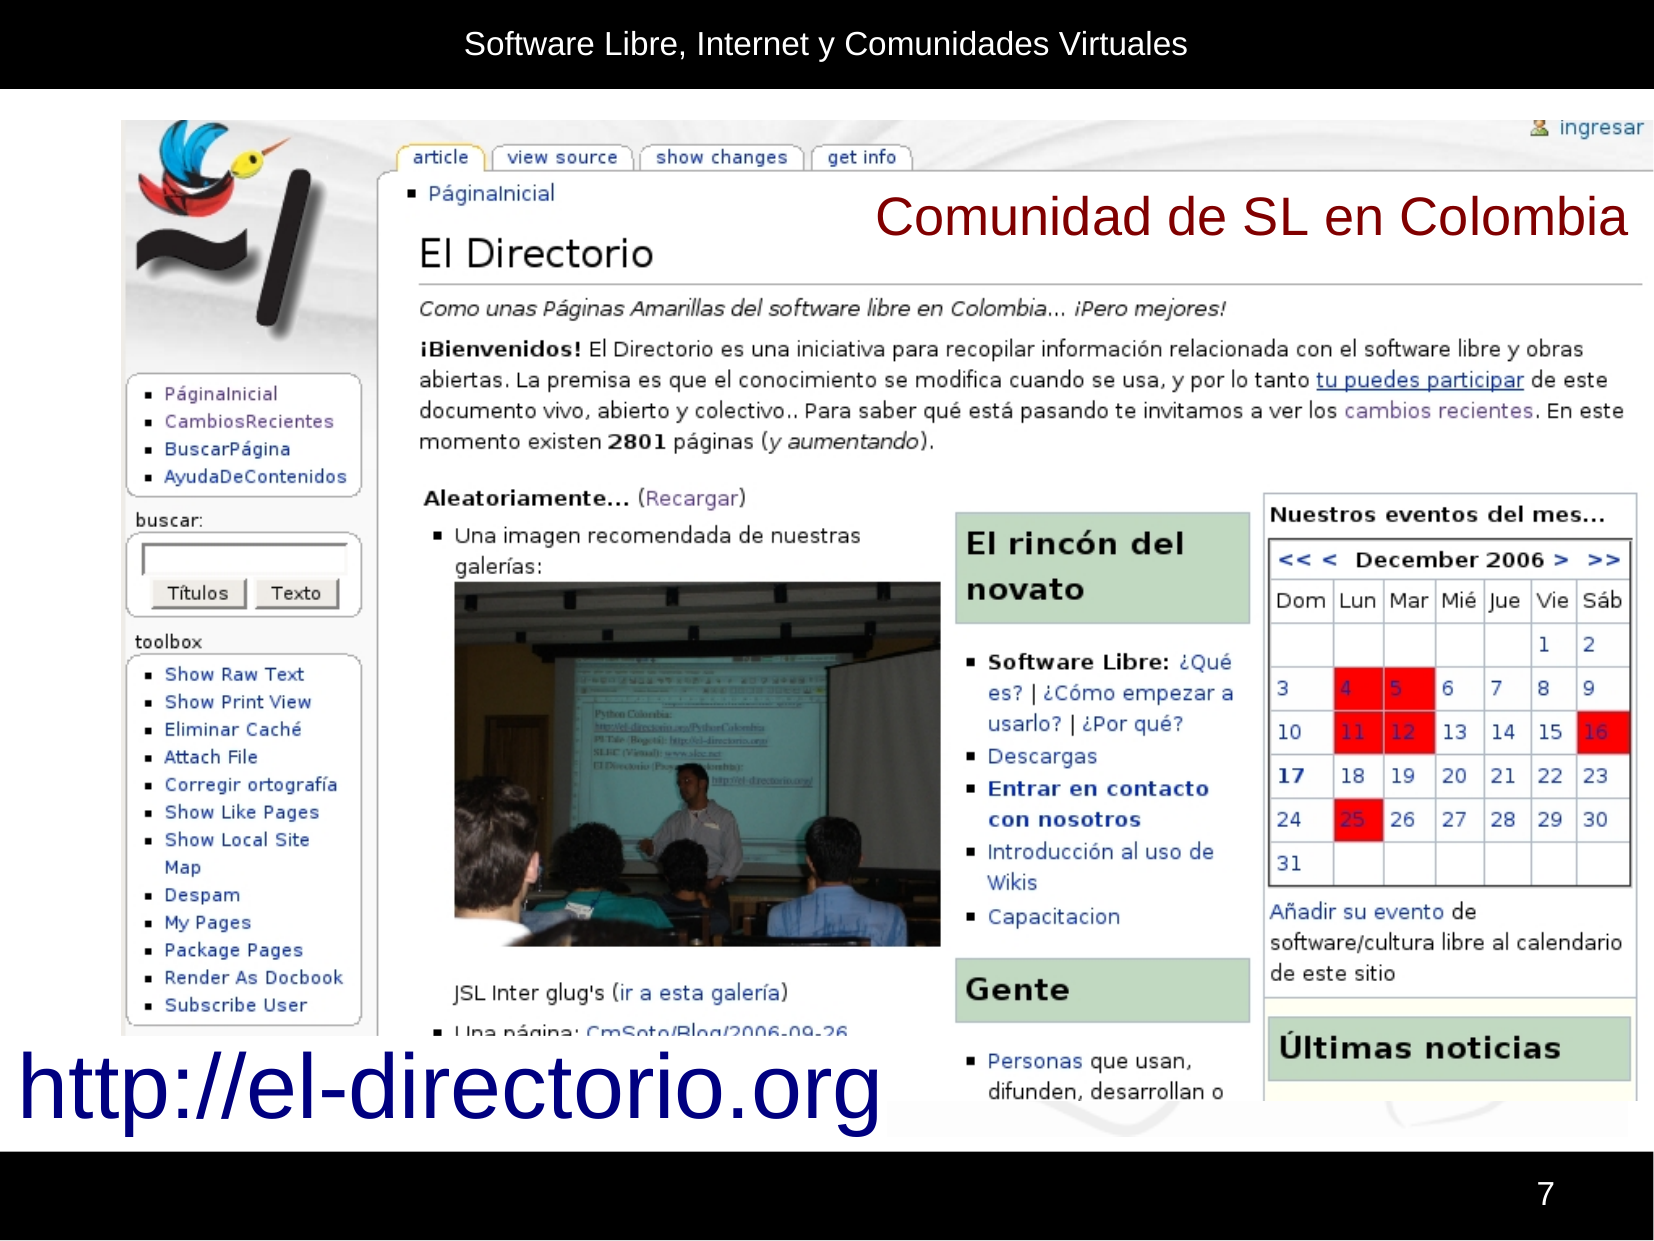

Software Libre, Internet y Comunidades Virtuales
# Comunidad de SL en Colombia
http://el-directorio.org